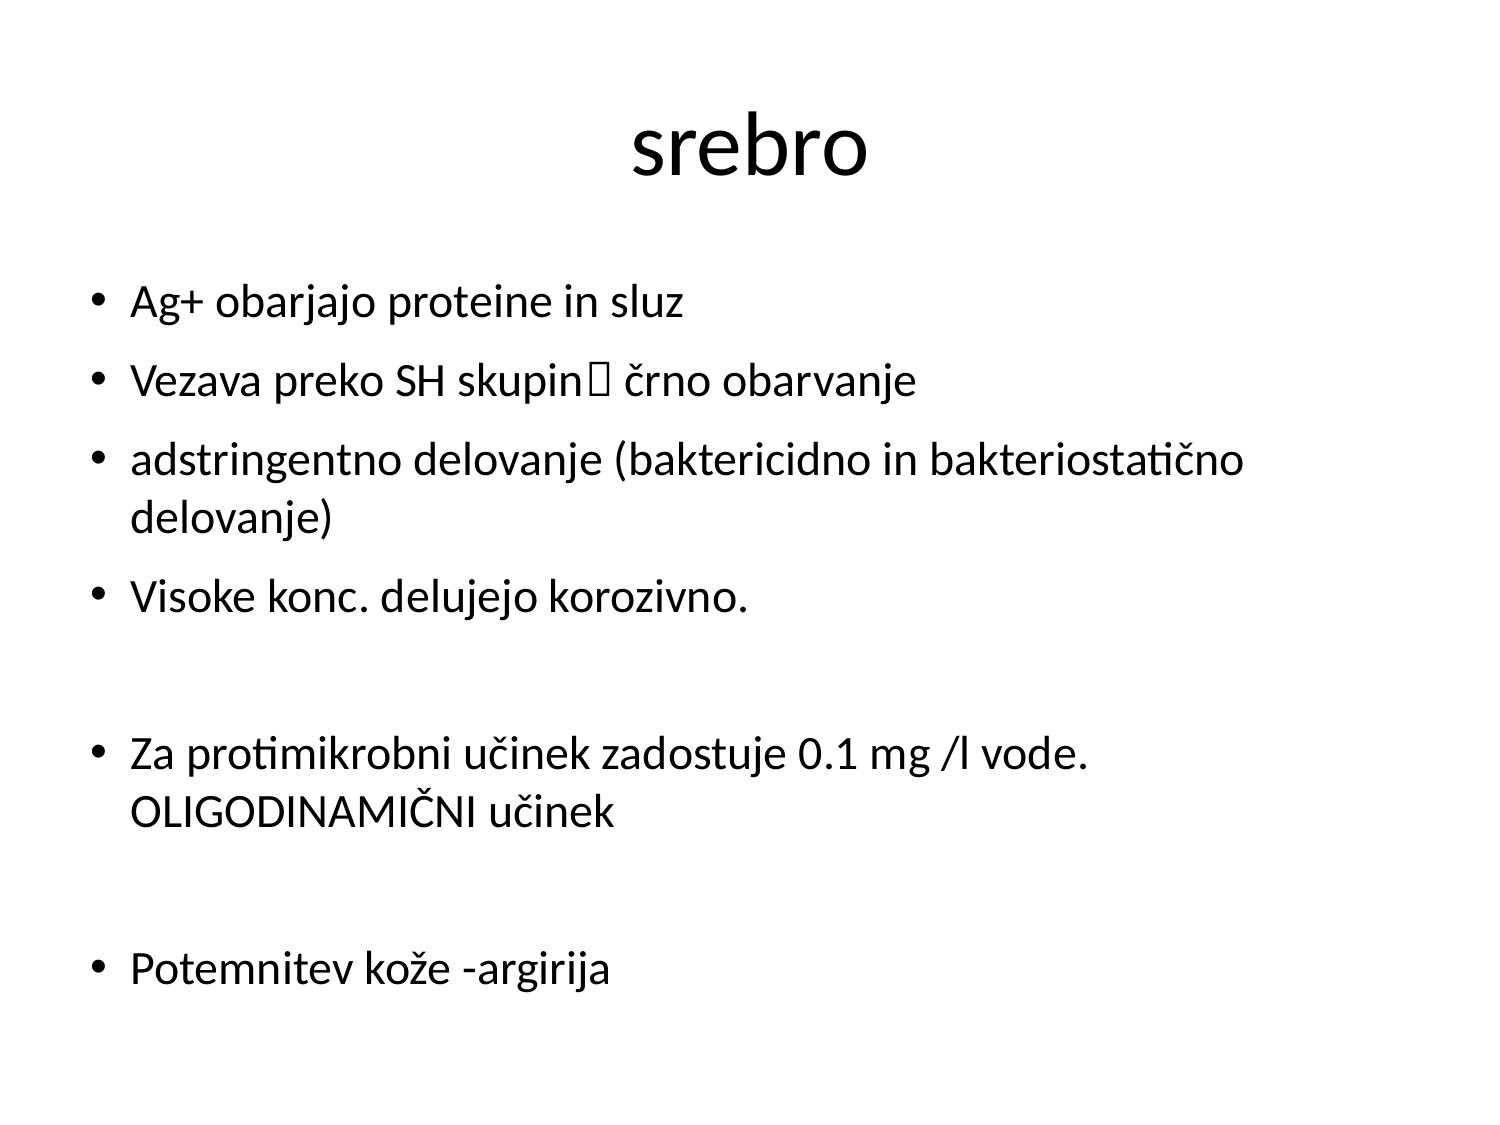

# srebro
Ag+ obarjajo proteine in sluz
Vezava preko SH skupin črno obarvanje
adstringentno delovanje (baktericidno in bakteriostatično delovanje)
Visoke konc. delujejo korozivno.
Za protimikrobni učinek zadostuje 0.1 mg /l vode. OLIGODINAMIČNI učinek
Potemnitev kože -argirija